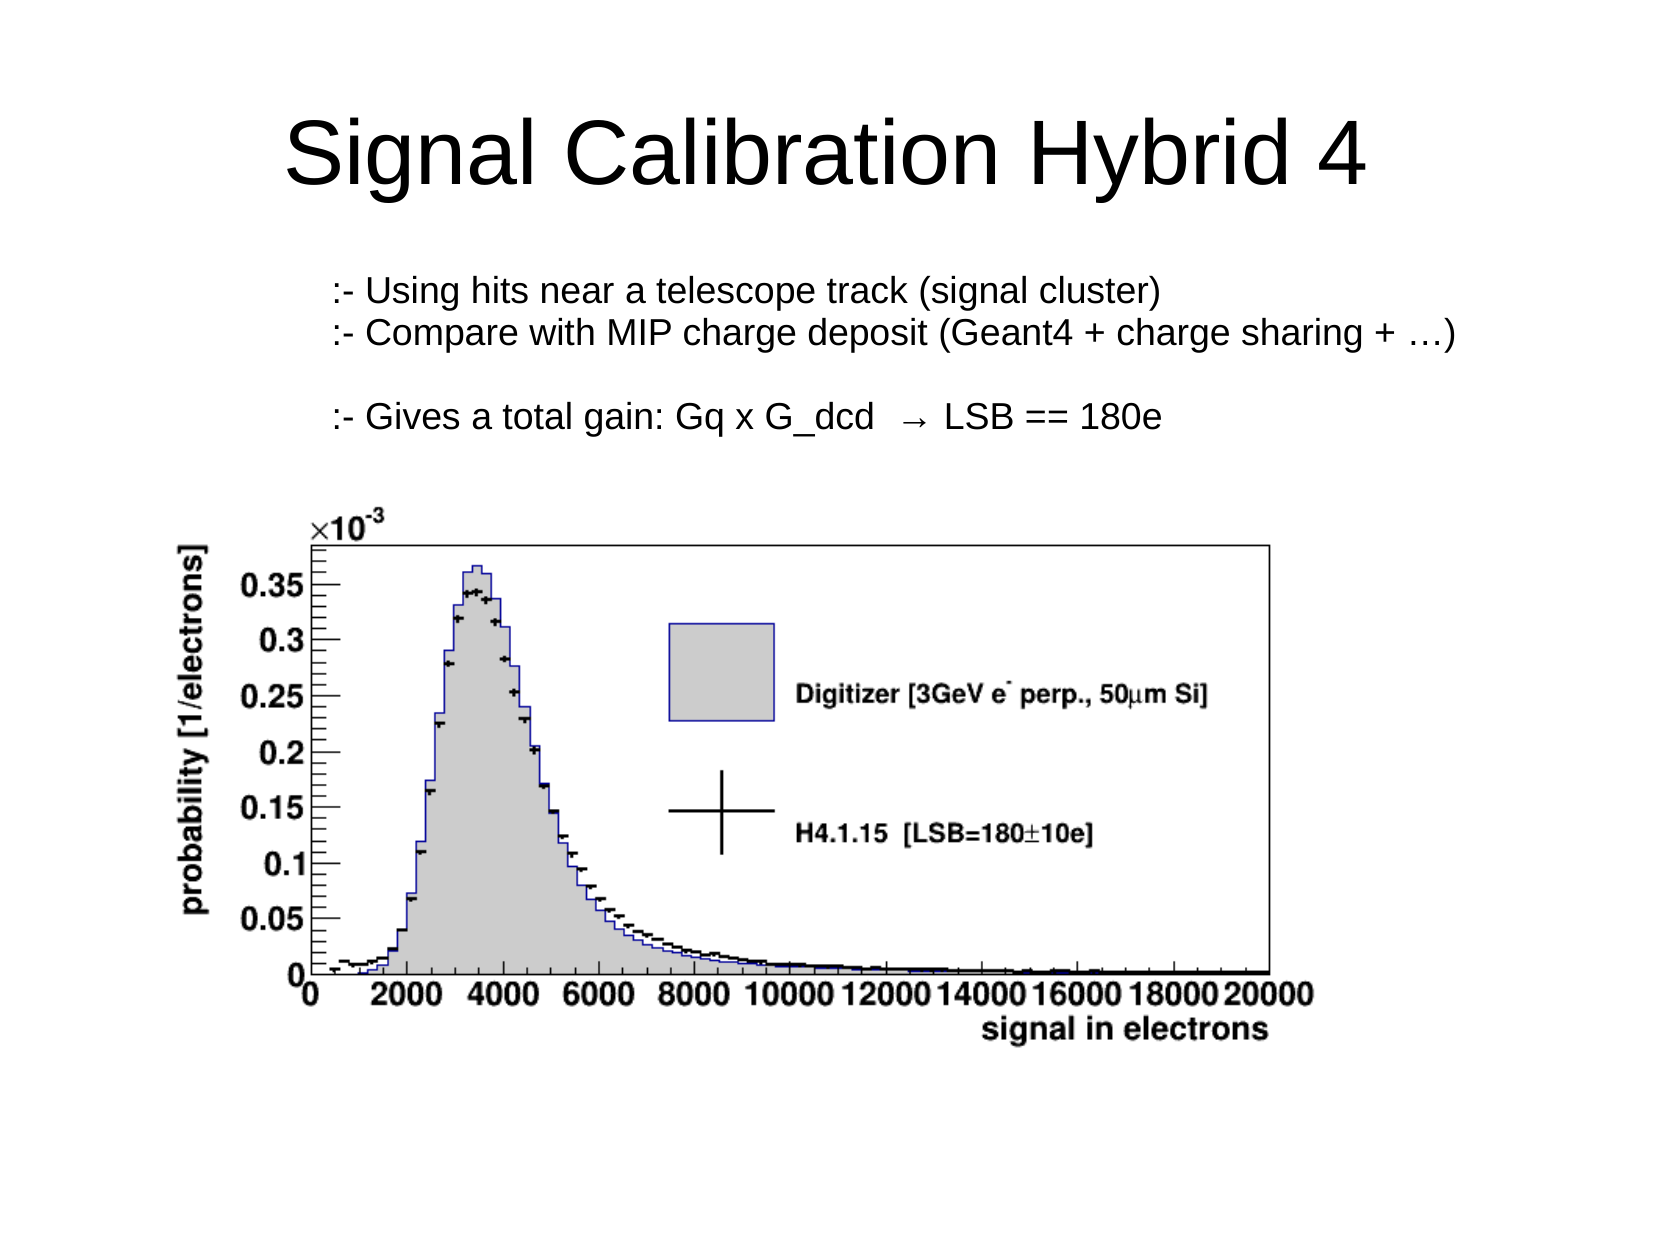

# Signal Calibration Hybrid 4
:- Using hits near a telescope track (signal cluster)
:- Compare with MIP charge deposit (Geant4 + charge sharing + …)
:- Gives a total gain: Gq x G_dcd → LSB == 180e